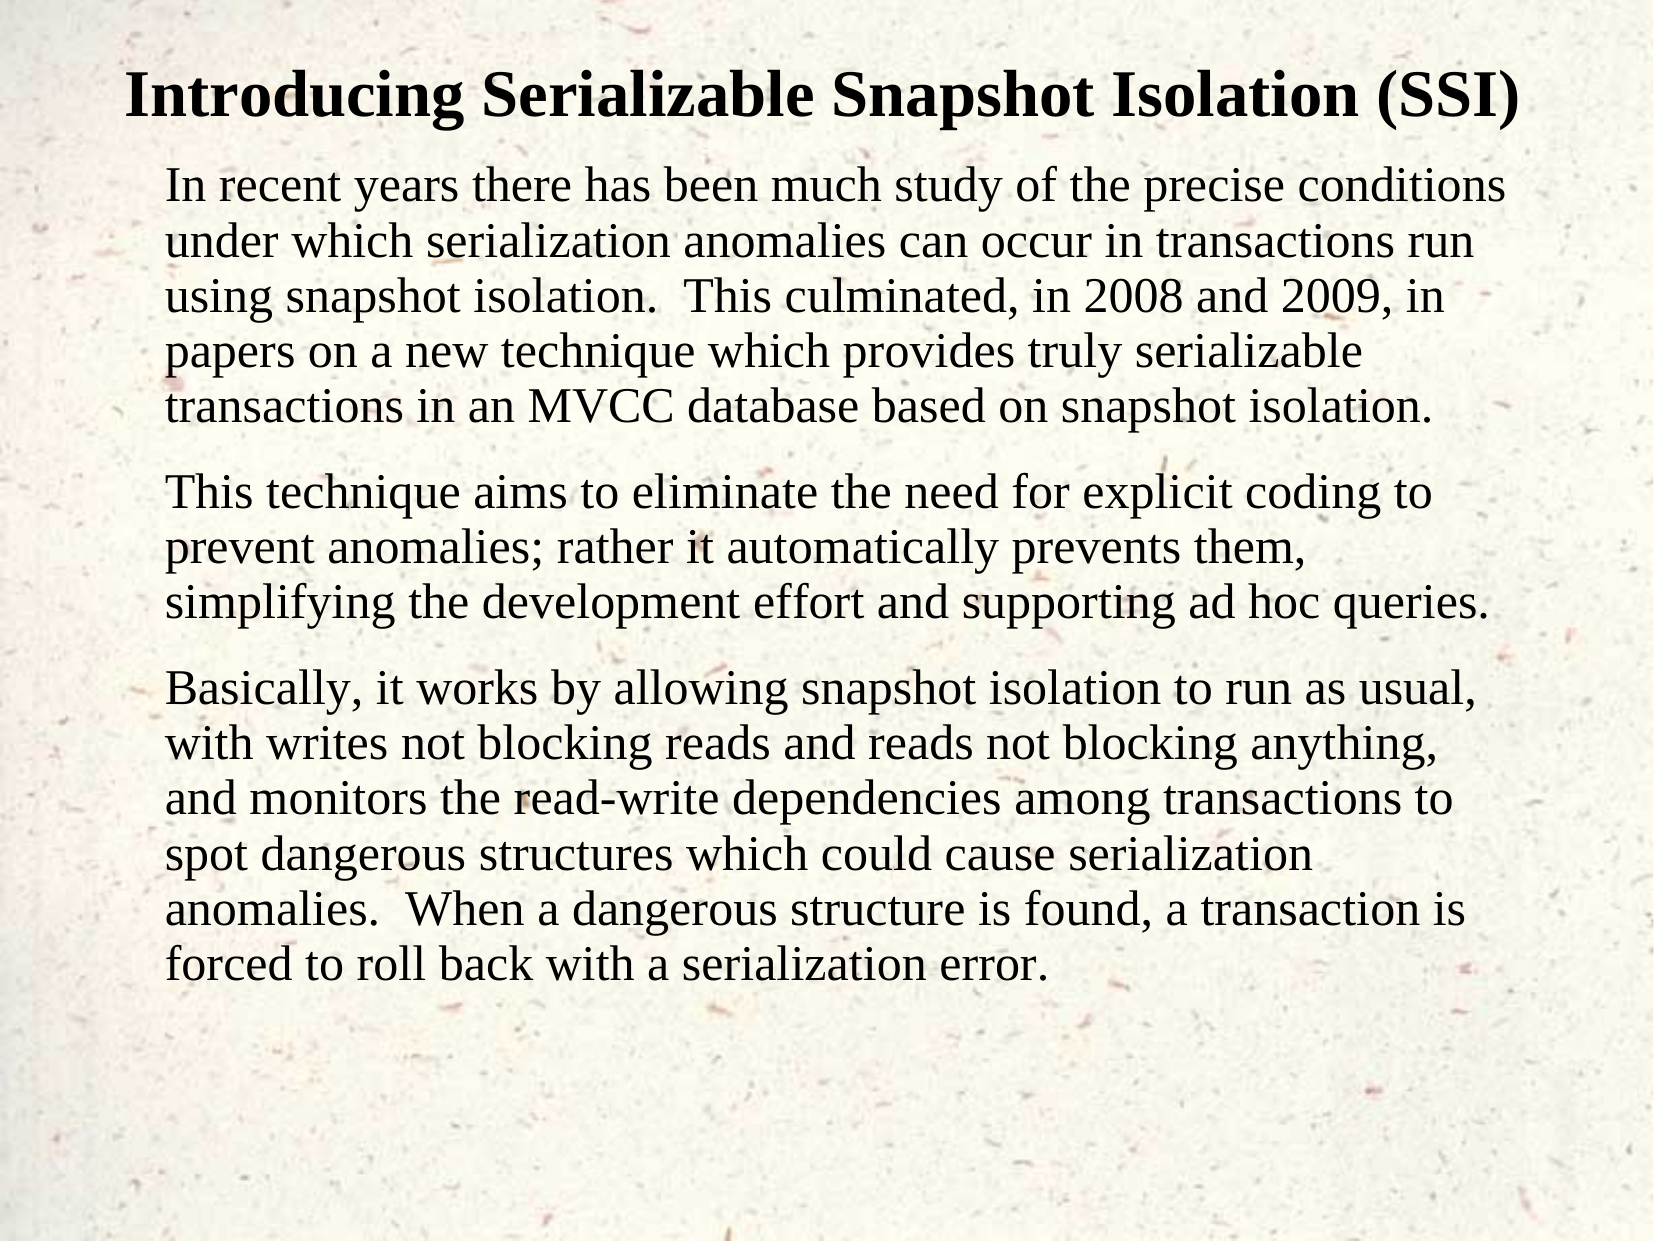

# Introducing Serializable Snapshot Isolation (SSI)
In recent years there has been much study of the precise conditions under which serialization anomalies can occur in transactions run using snapshot isolation. This culminated, in 2008 and 2009, in papers on a new technique which provides truly serializable transactions in an MVCC database based on snapshot isolation.
This technique aims to eliminate the need for explicit coding to prevent anomalies; rather it automatically prevents them, simplifying the development effort and supporting ad hoc queries.
Basically, it works by allowing snapshot isolation to run as usual, with writes not blocking reads and reads not blocking anything, and monitors the read-write dependencies among transactions to spot dangerous structures which could cause serialization anomalies. When a dangerous structure is found, a transaction is forced to roll back with a serialization error.